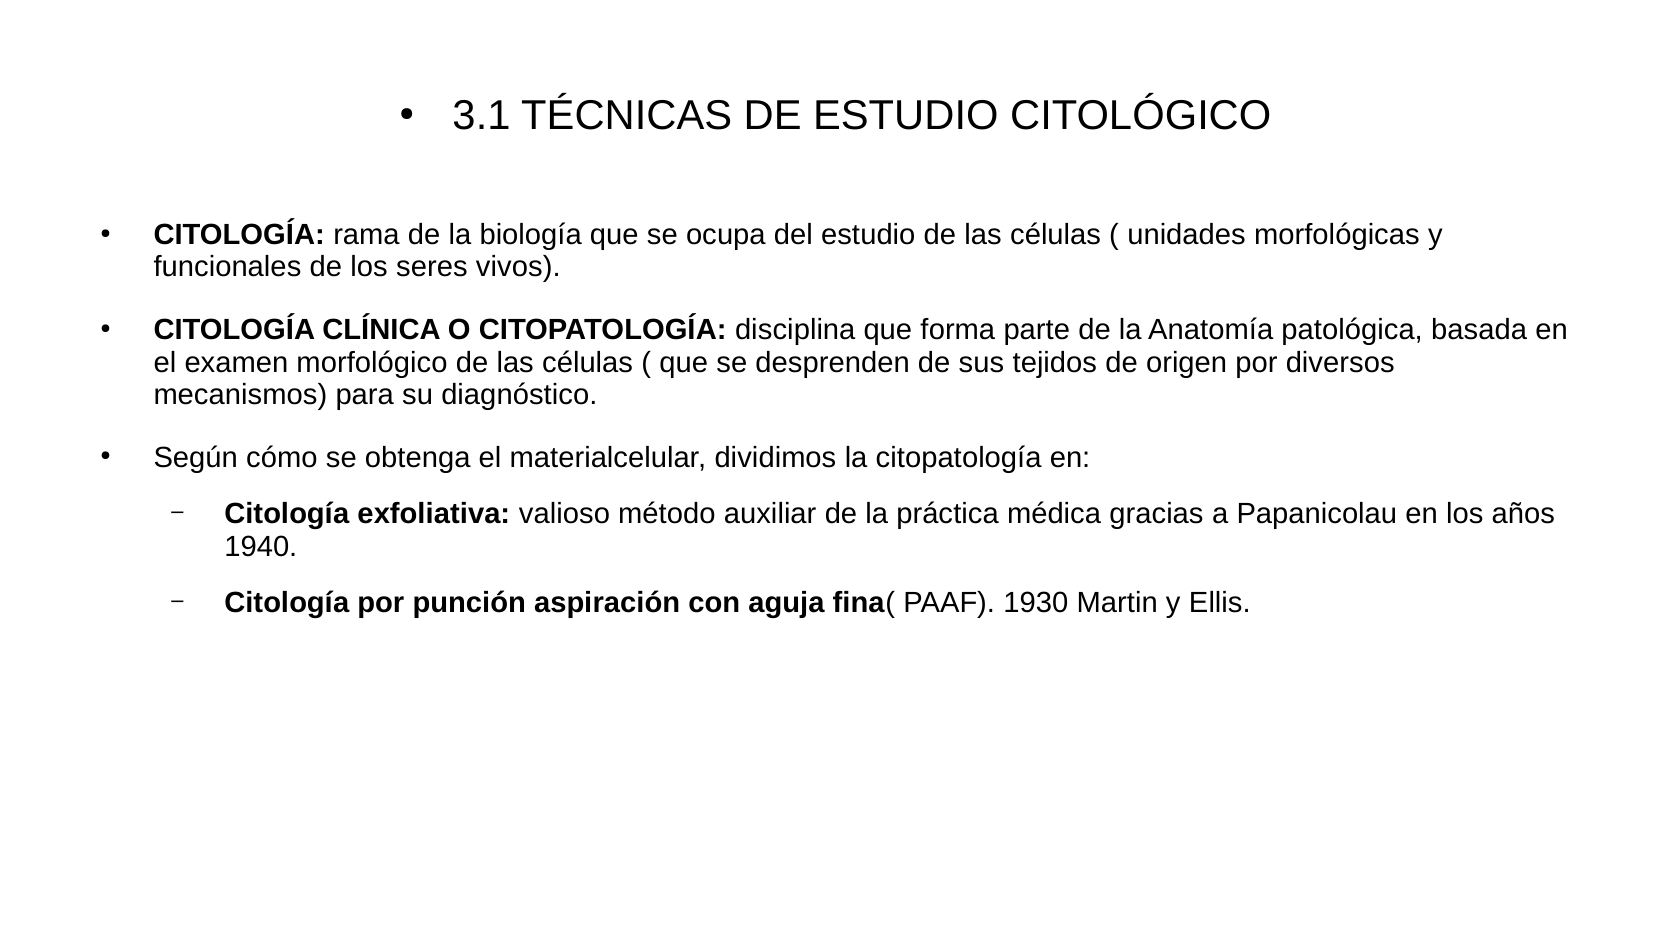

# 3.1 TÉCNICAS DE ESTUDIO CITOLÓGICO
CITOLOGÍA: rama de la biología que se ocupa del estudio de las células ( unidades morfológicas y funcionales de los seres vivos).
CITOLOGÍA CLÍNICA O CITOPATOLOGÍA: disciplina que forma parte de la Anatomía patológica, basada en el examen morfológico de las células ( que se desprenden de sus tejidos de origen por diversos mecanismos) para su diagnóstico.
Según cómo se obtenga el materialcelular, dividimos la citopatología en:
Citología exfoliativa: valioso método auxiliar de la práctica médica gracias a Papanicolau en los años 1940.
Citología por punción aspiración con aguja fina( PAAF). 1930 Martin y Ellis.